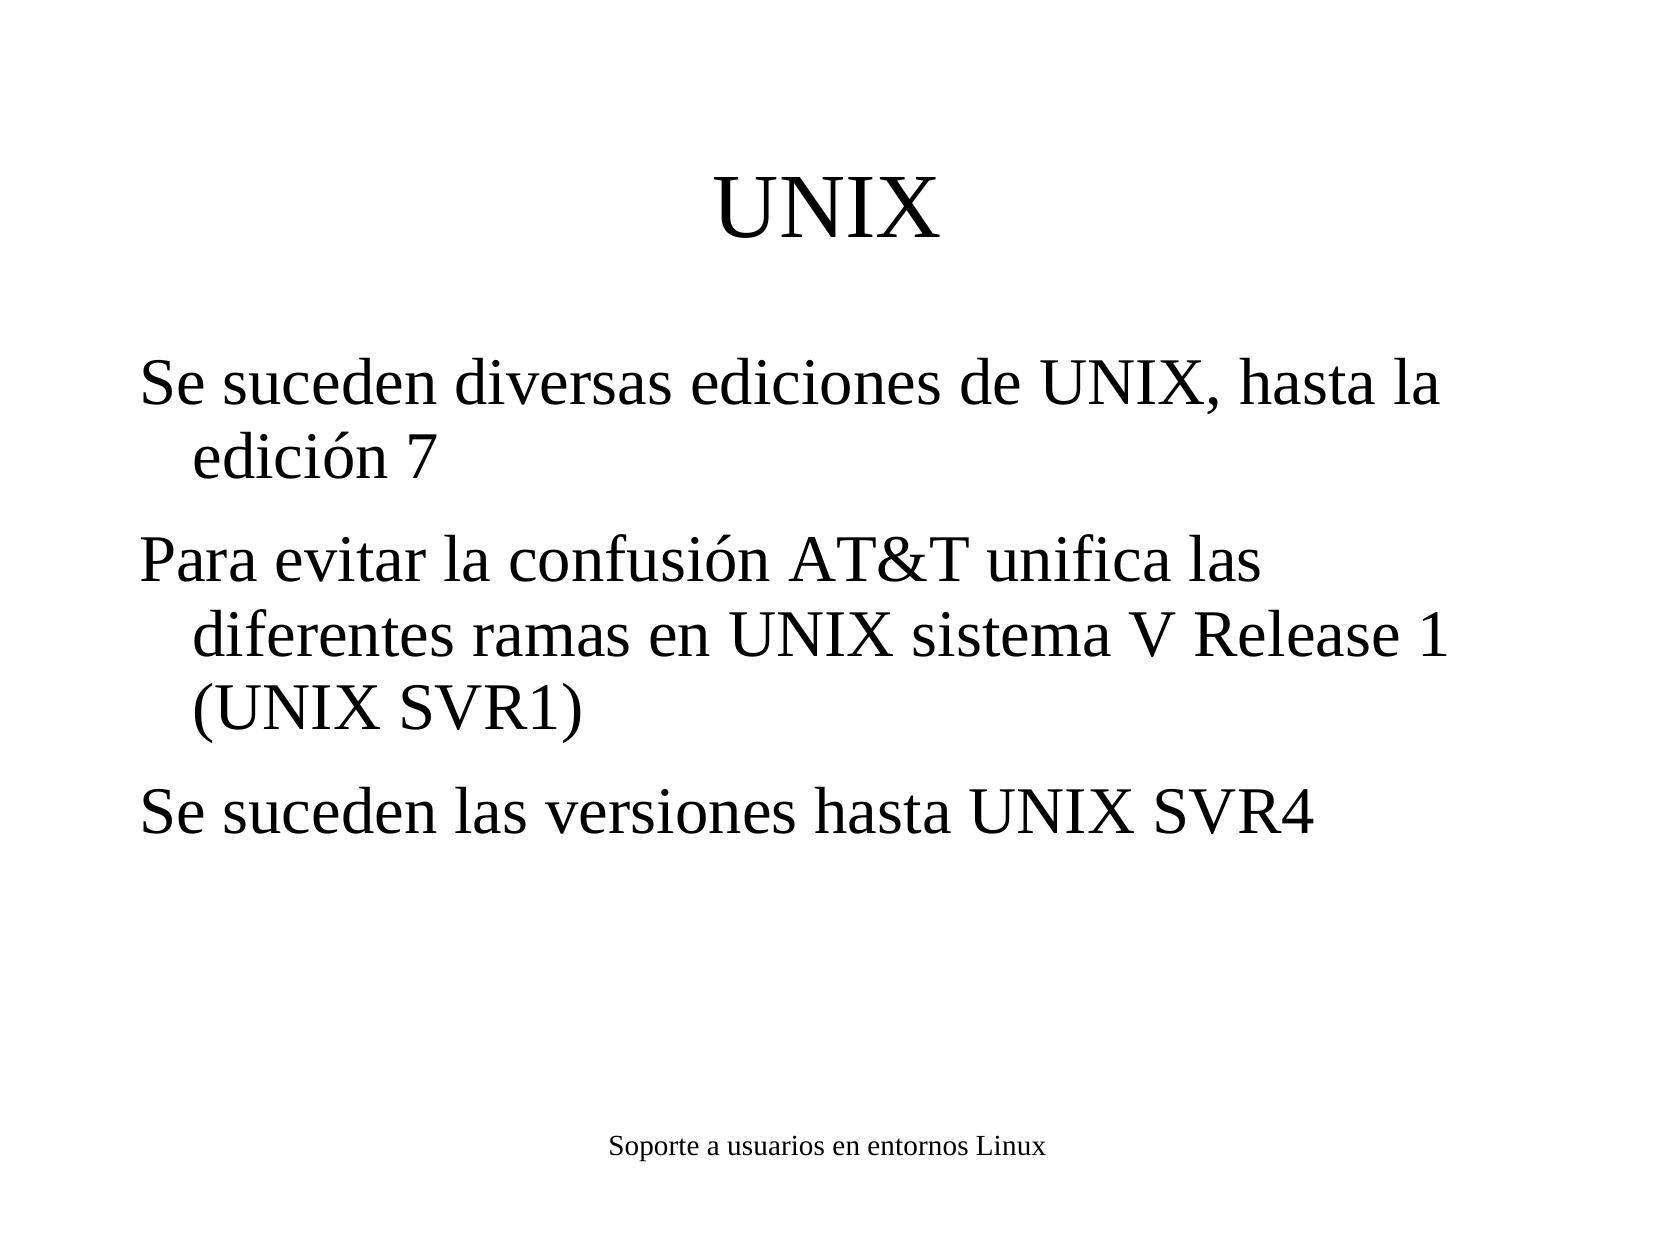

# UNIX
Se suceden diversas ediciones de UNIX, hasta la edición 7
Para evitar la confusión AT&T unifica las diferentes ramas en UNIX sistema V Release 1 (UNIX SVR1)
Se suceden las versiones hasta UNIX SVR4